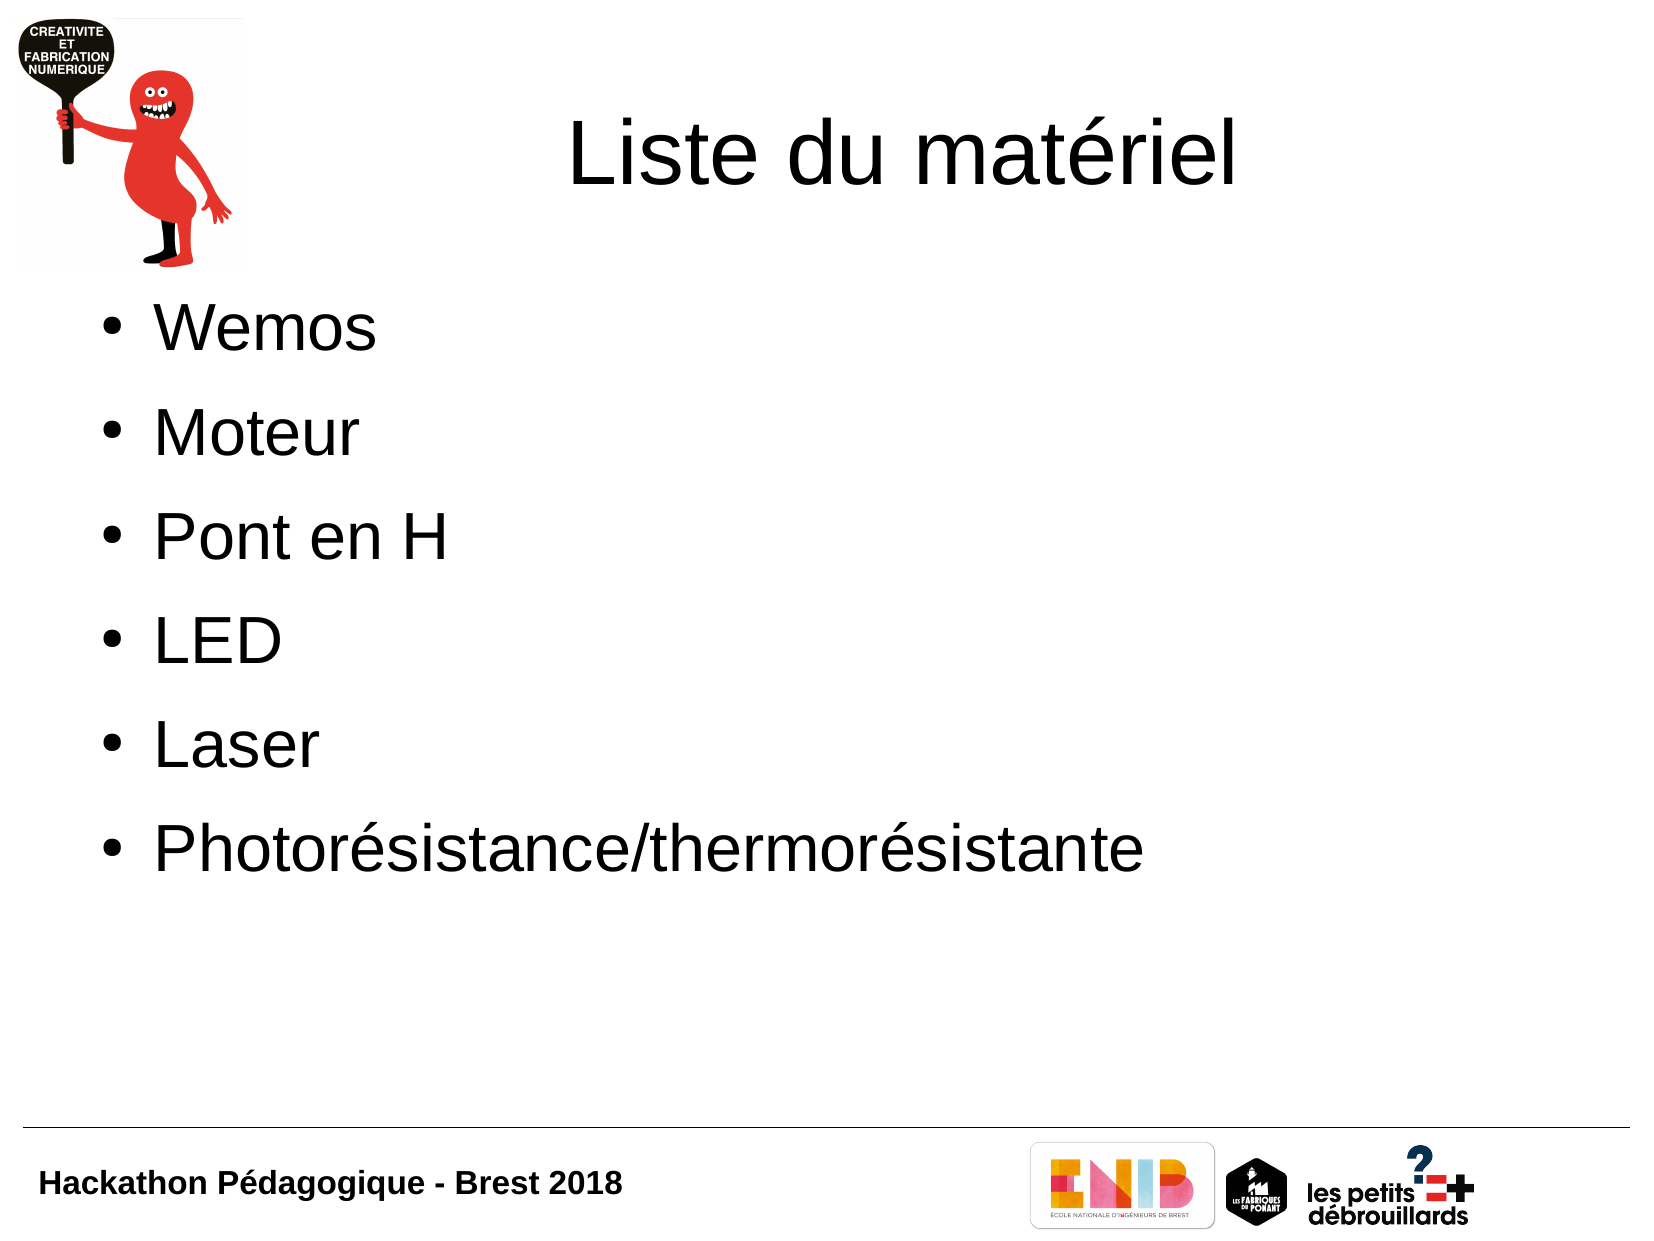

# Liste du matériel
Wemos
Moteur
Pont en H
LED
Laser
Photorésistance/thermorésistante
Hackathon Pédagogique - Brest 2018